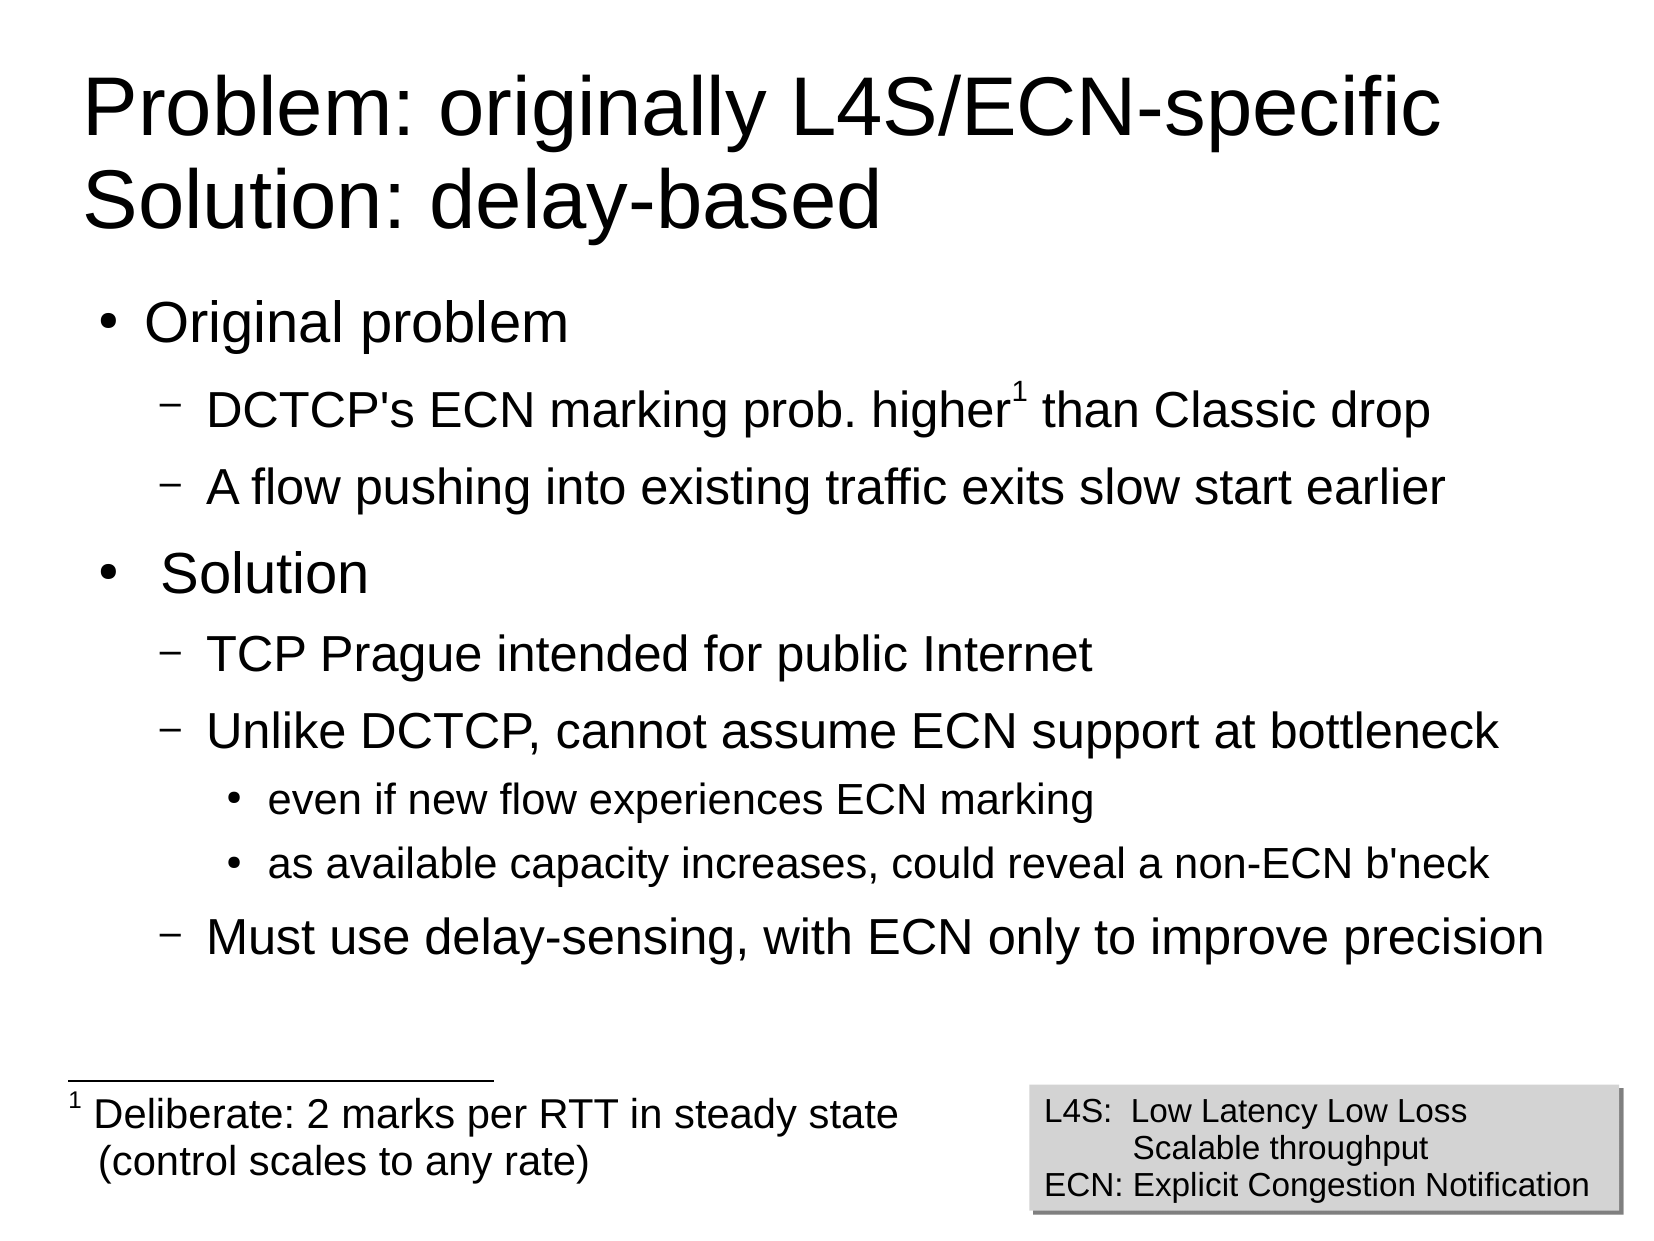

# Problem: originally L4S/ECN-specific Solution: delay-based
Original problem
DCTCP's ECN marking prob. higher1 than Classic drop
A flow pushing into existing traffic exits slow start earlier
 Solution
TCP Prague intended for public Internet
Unlike DCTCP, cannot assume ECN support at bottleneck
even if new flow experiences ECN marking
as available capacity increases, could reveal a non-ECN b'neck
Must use delay-sensing, with ECN only to improve precision
1 Deliberate: 2 marks per RTT in steady state
(control scales to any rate)
L4S: Low Latency Low Loss Scalable throughput
ECN: Explicit Congestion Notification